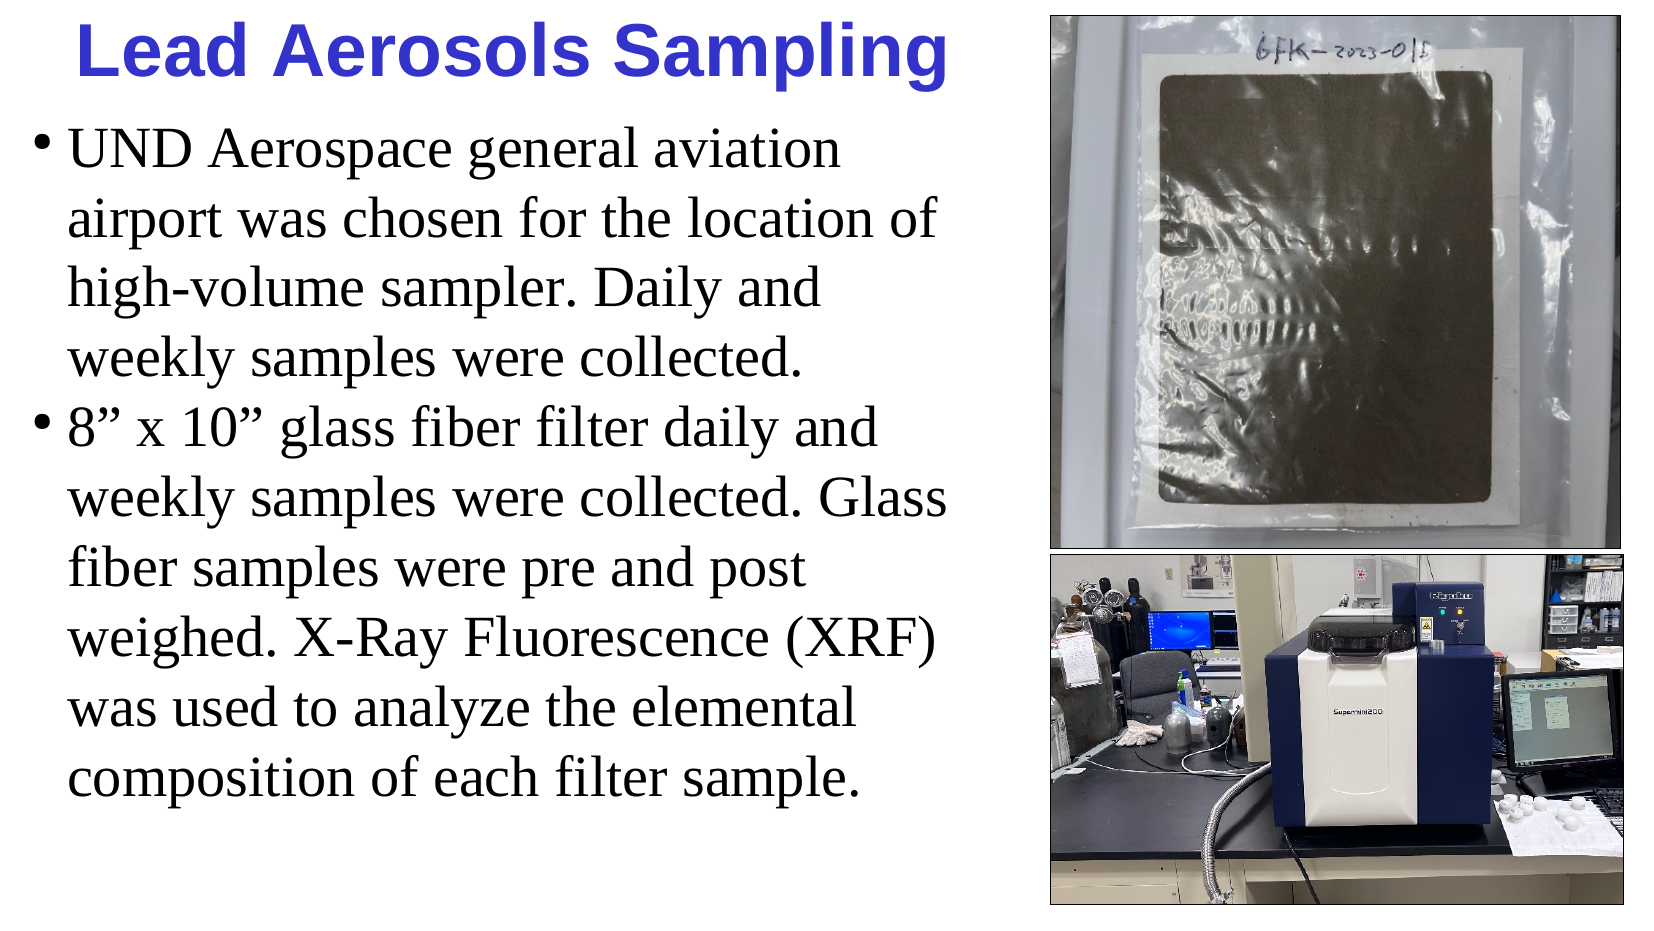

# Lead Aerosols Sampling
UND Aerospace general aviation airport was chosen for the location of high-volume sampler. Daily and weekly samples were collected.
8” x 10” glass fiber filter daily and weekly samples were collected. Glass fiber samples were pre and post weighed. X-Ray Fluorescence (XRF) was used to analyze the elemental composition of each filter sample.